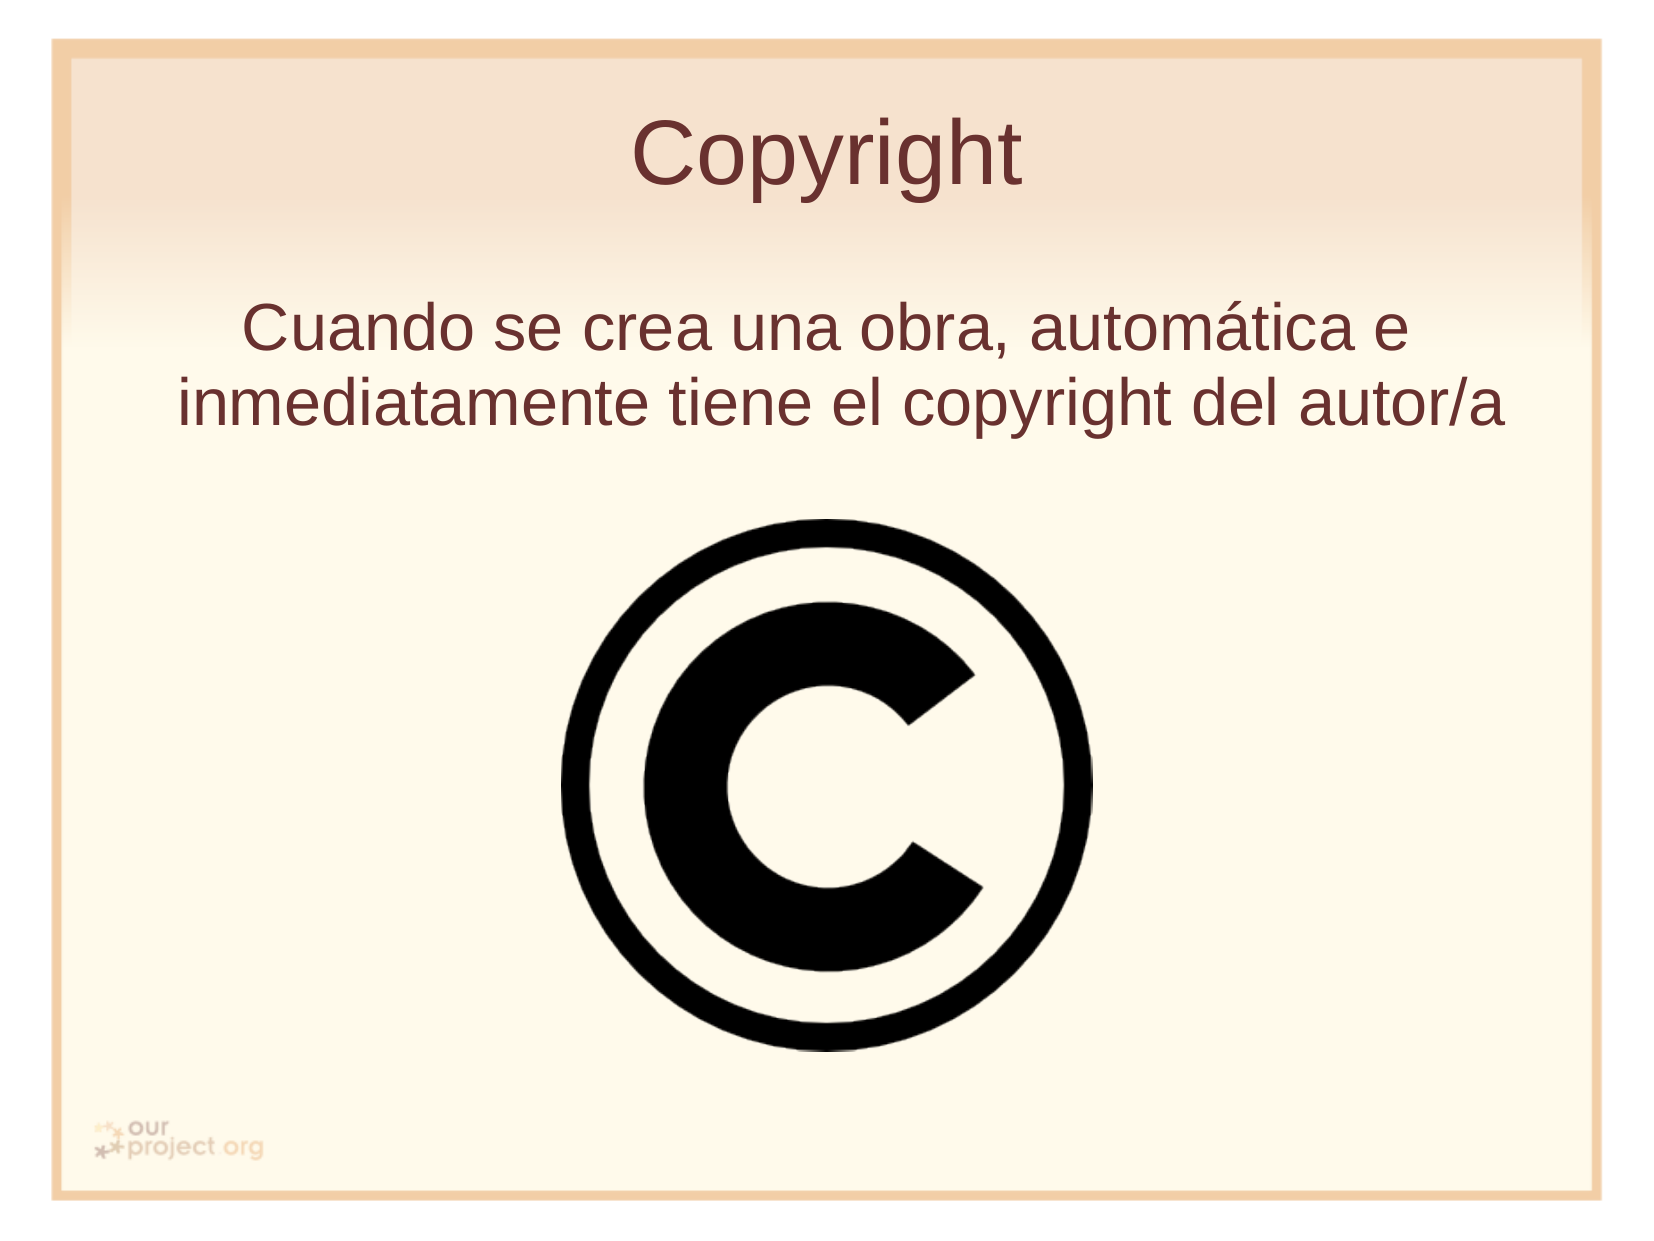

# Copyright
Cuando se crea una obra, automática e inmediatamente tiene el copyright del autor/a